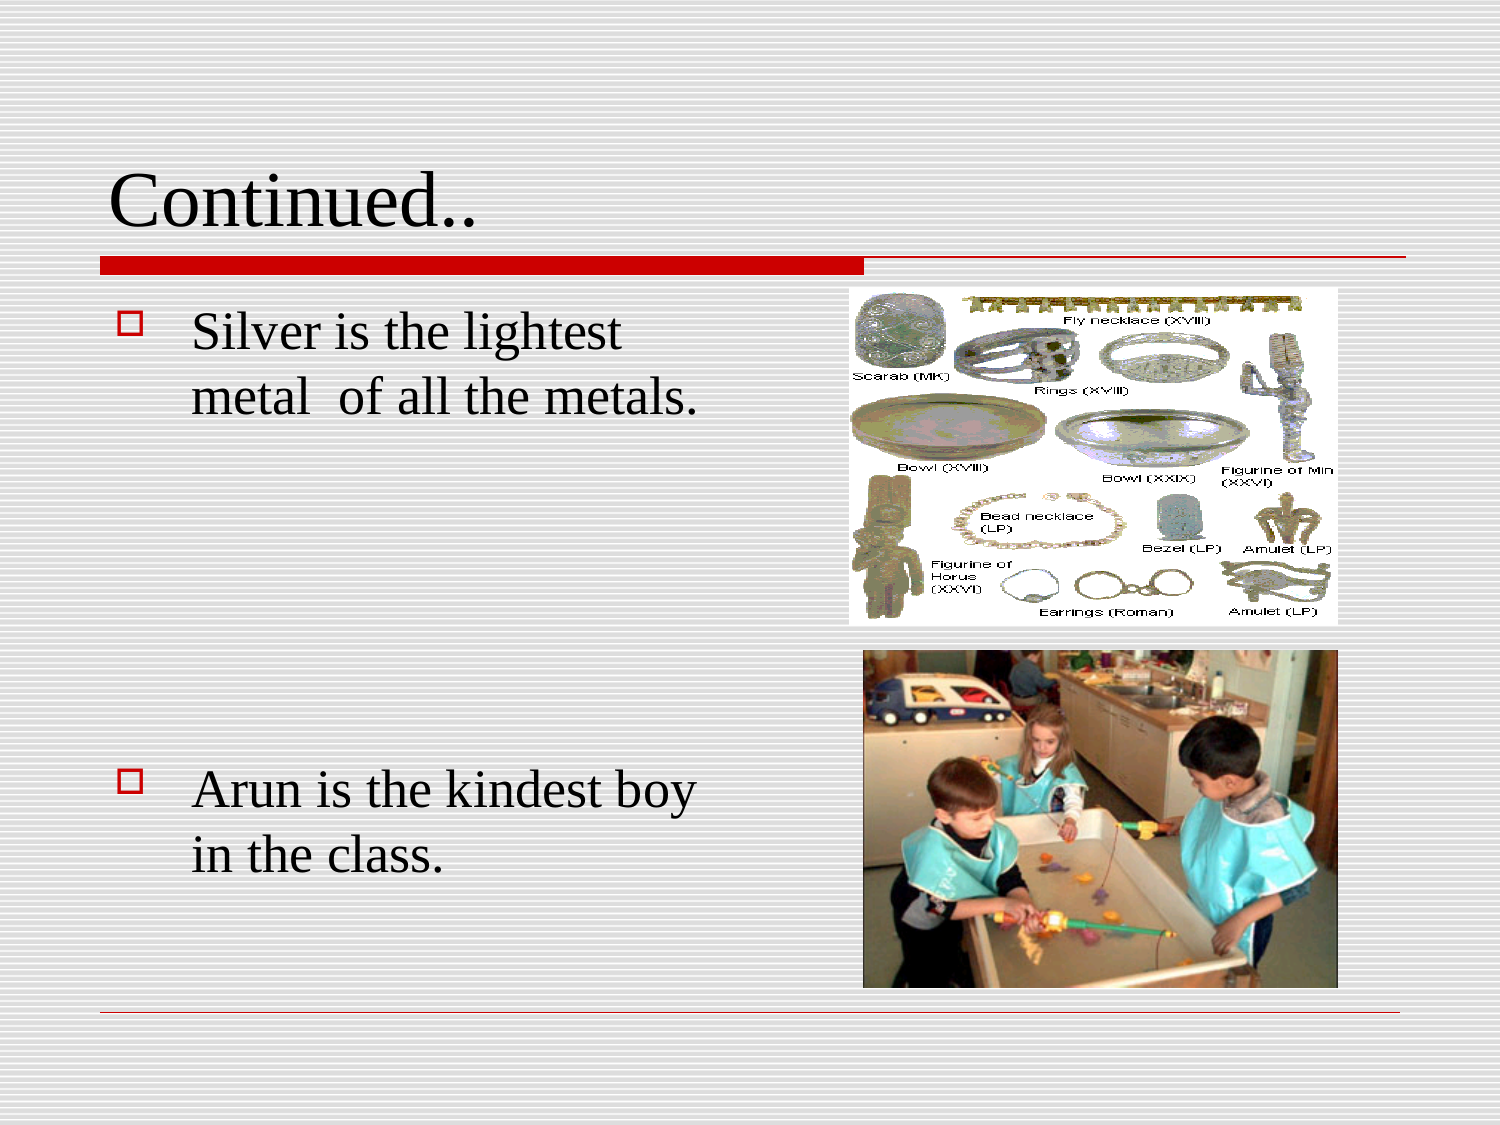

# Continued..
Silver is the lightest metal of all the metals.
Arun is the kindest boy in the class.